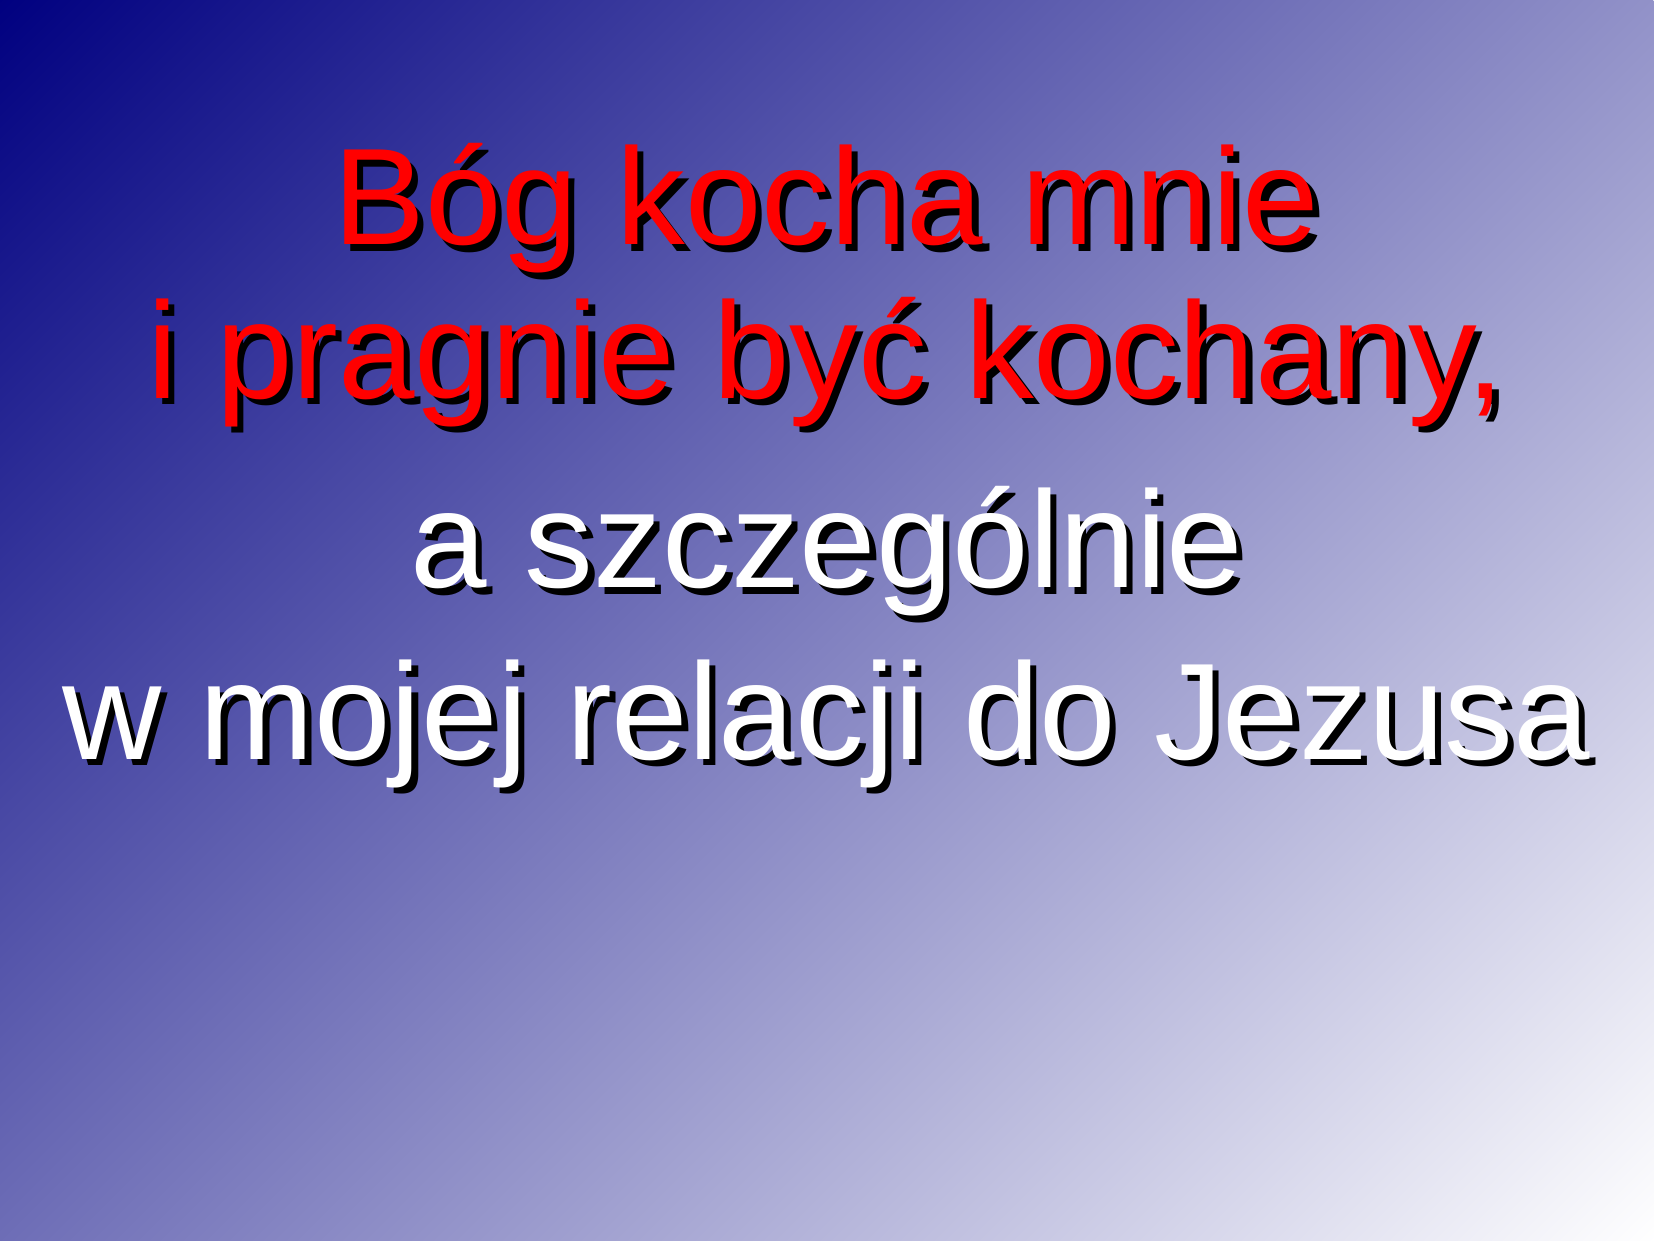

# Bóg kocha mnie
i pragnie być kochany,
a szczególnie
w mojej relacji do Jezusa